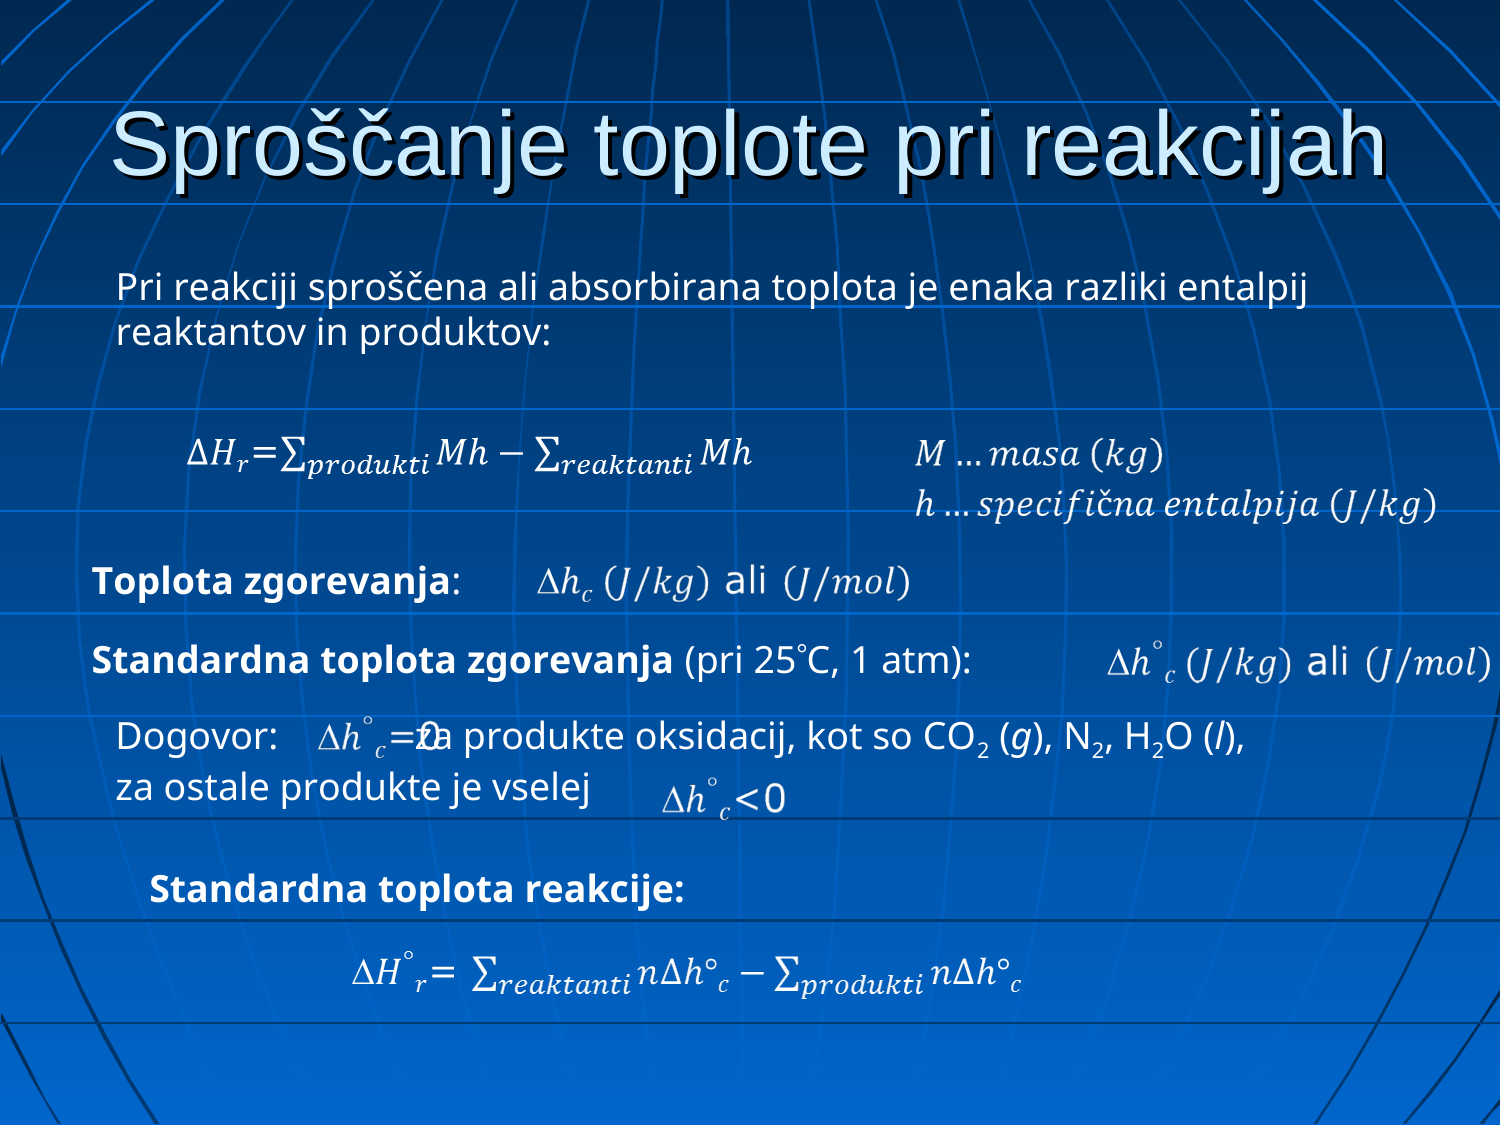

# Sproščanje toplote pri reakcijah
Pri reakciji sproščena ali absorbirana toplota je enaka razliki entalpij reaktantov in produktov:
Toplota zgorevanja:
Standardna toplota zgorevanja (pri 25C, 1 atm):
Dogovor: za produkte oksidacij, kot so CO2 (g), N2, H2O (l),
za ostale produkte je vselej
Standardna toplota reakcije: